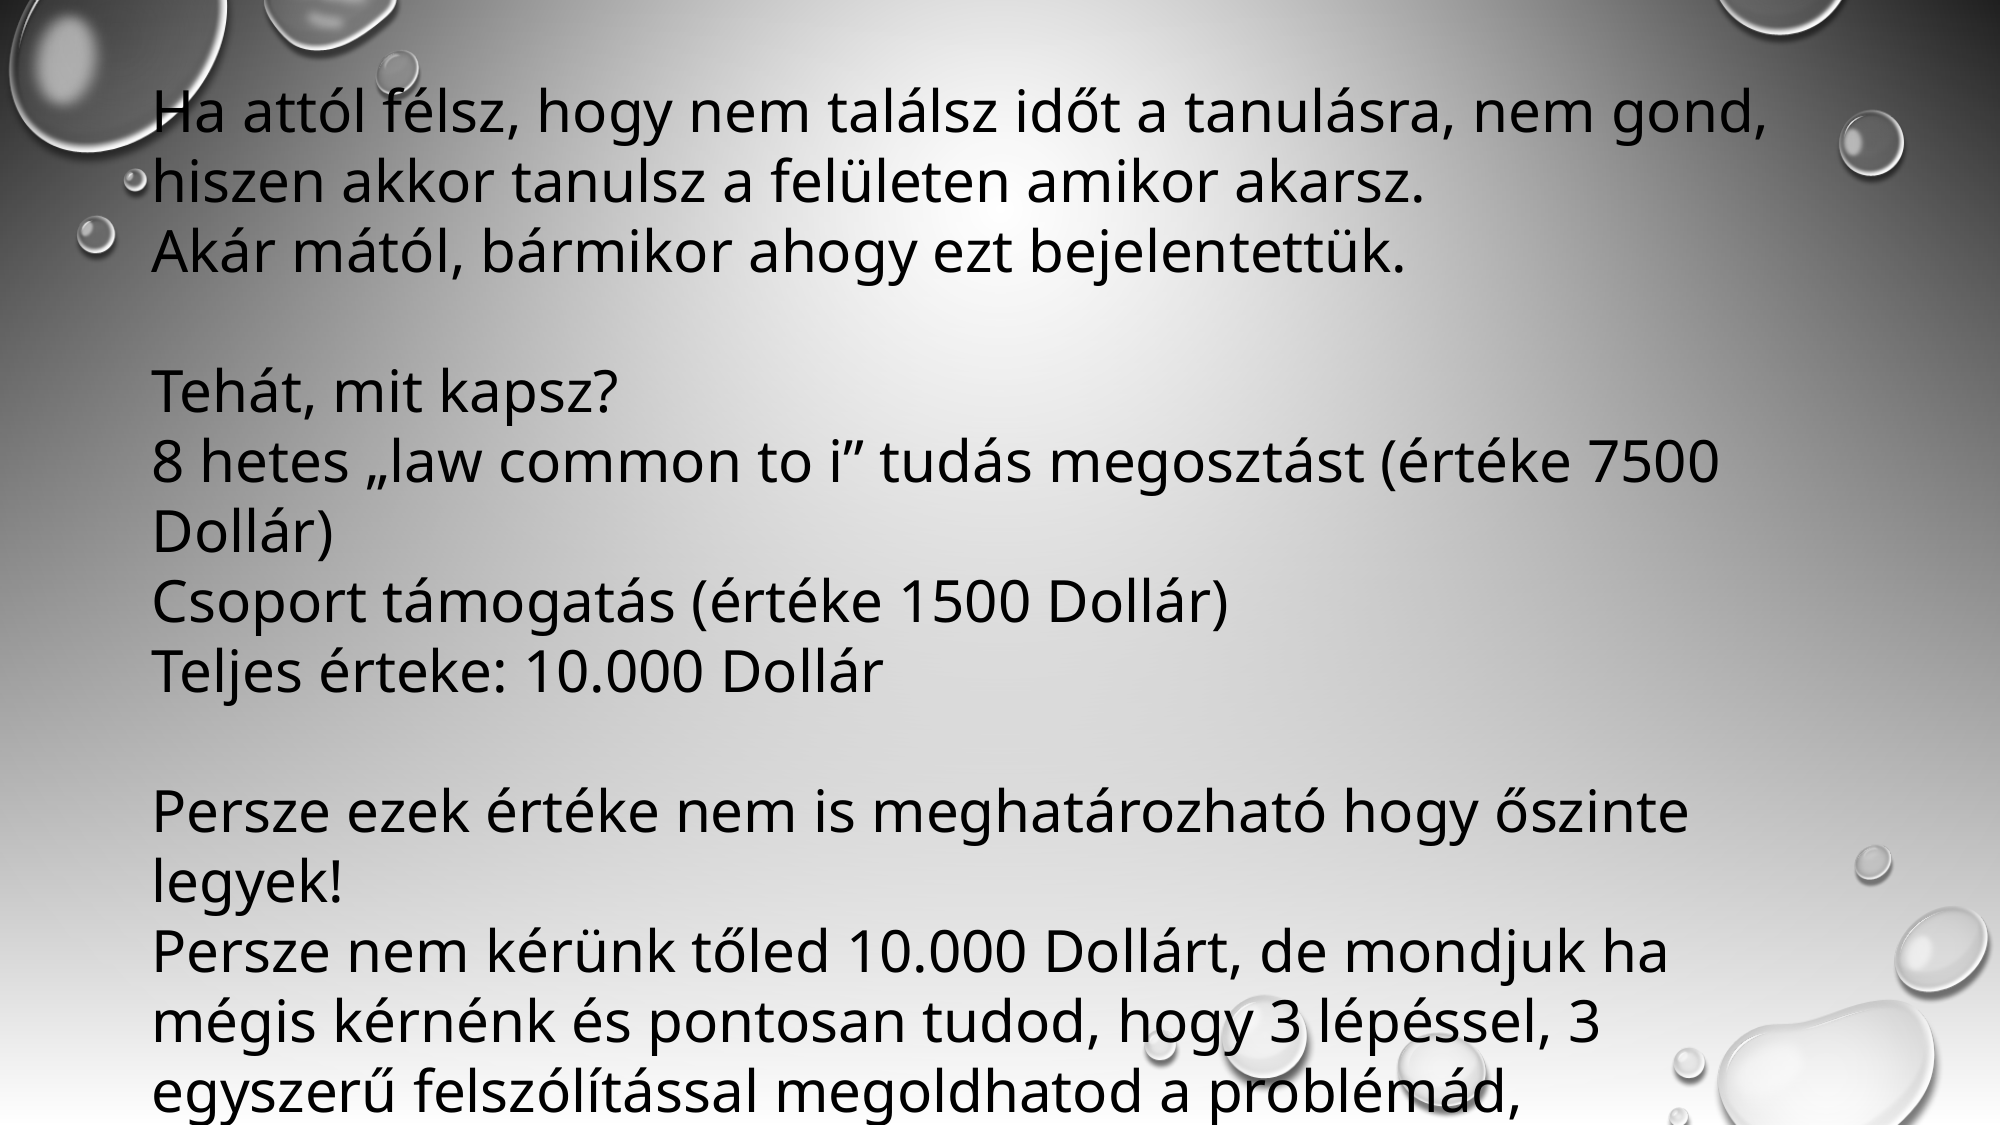

Ha attól félsz, hogy nem találsz időt a tanulásra, nem gond, hiszen akkor tanulsz a felületen amikor akarsz.
Akár mától, bármikor ahogy ezt bejelentettük.
Tehát, mit kapsz?
8 hetes „law common to i” tudás megosztást (értéke 7500 Dollár)
Csoport támogatás (értéke 1500 Dollár)
Teljes érteke: 10.000 Dollár
Persze ezek értéke nem is meghatározható hogy őszinte legyek!
Persze nem kérünk tőled 10.000 Dollárt, de mondjuk ha mégis kérnénk és pontosan tudod, hogy 3 lépéssel, 3 egyszerű felszólítással megoldhatod a problémád, megérné neked?